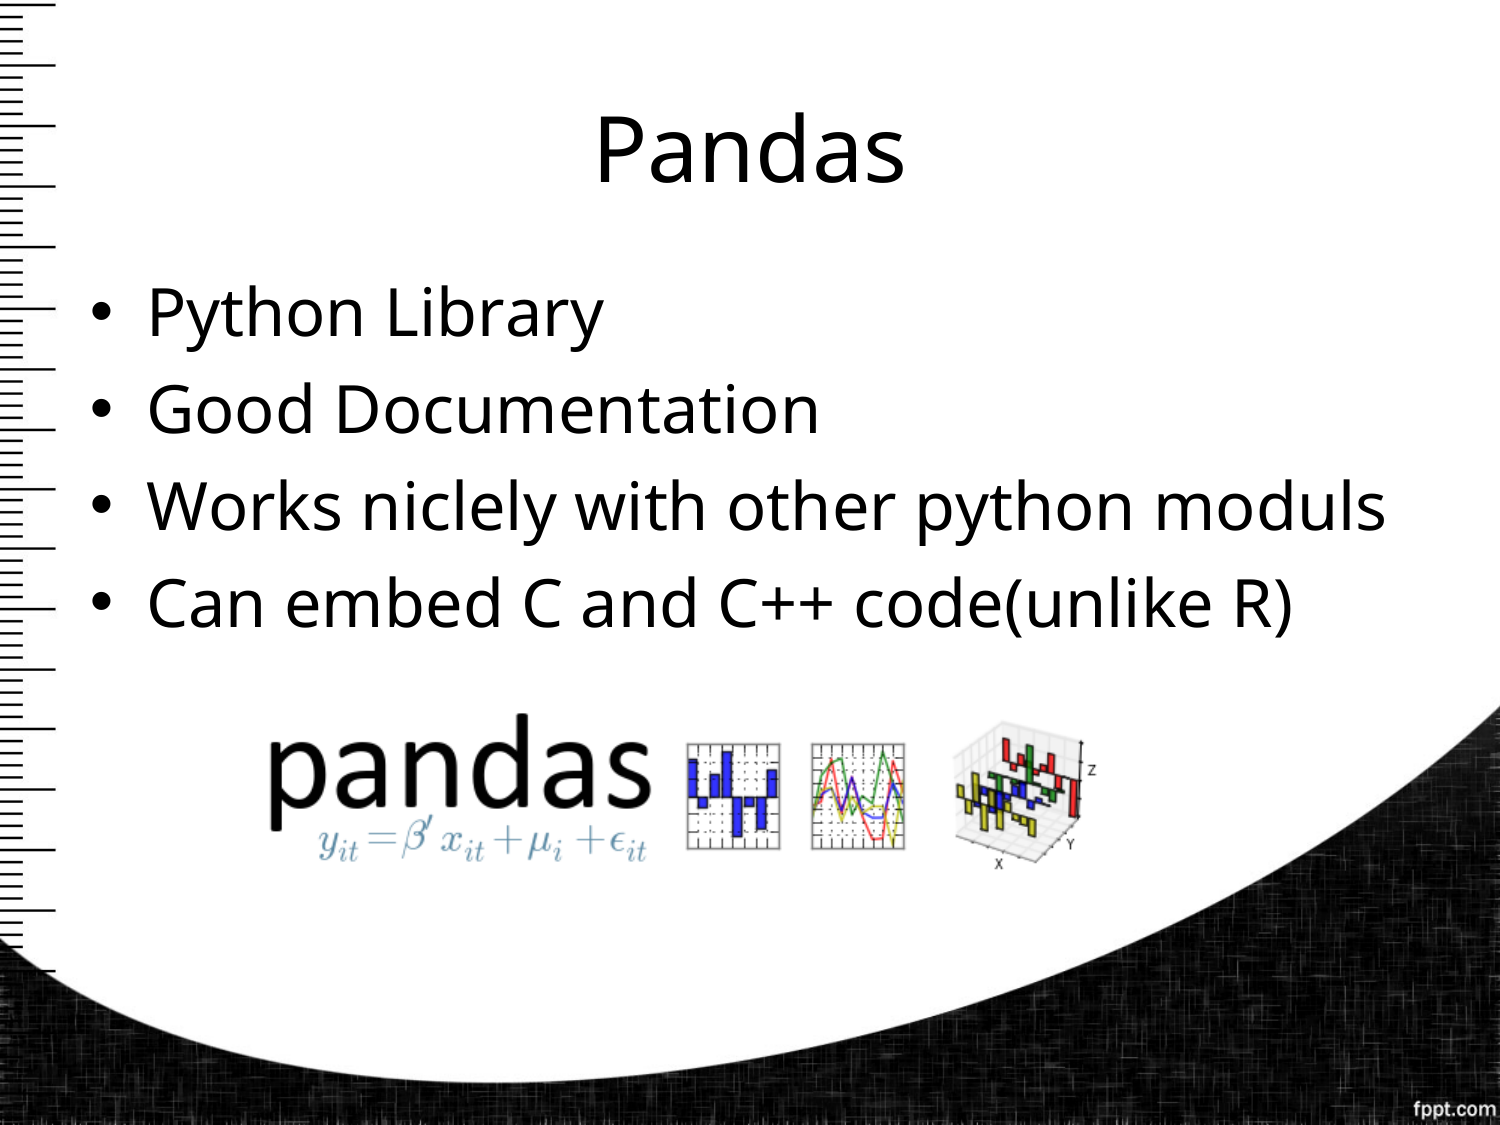

# Pandas
Python Library
Good Documentation
Works niclely with other python moduls
Can embed C and C++ code(unlike R)